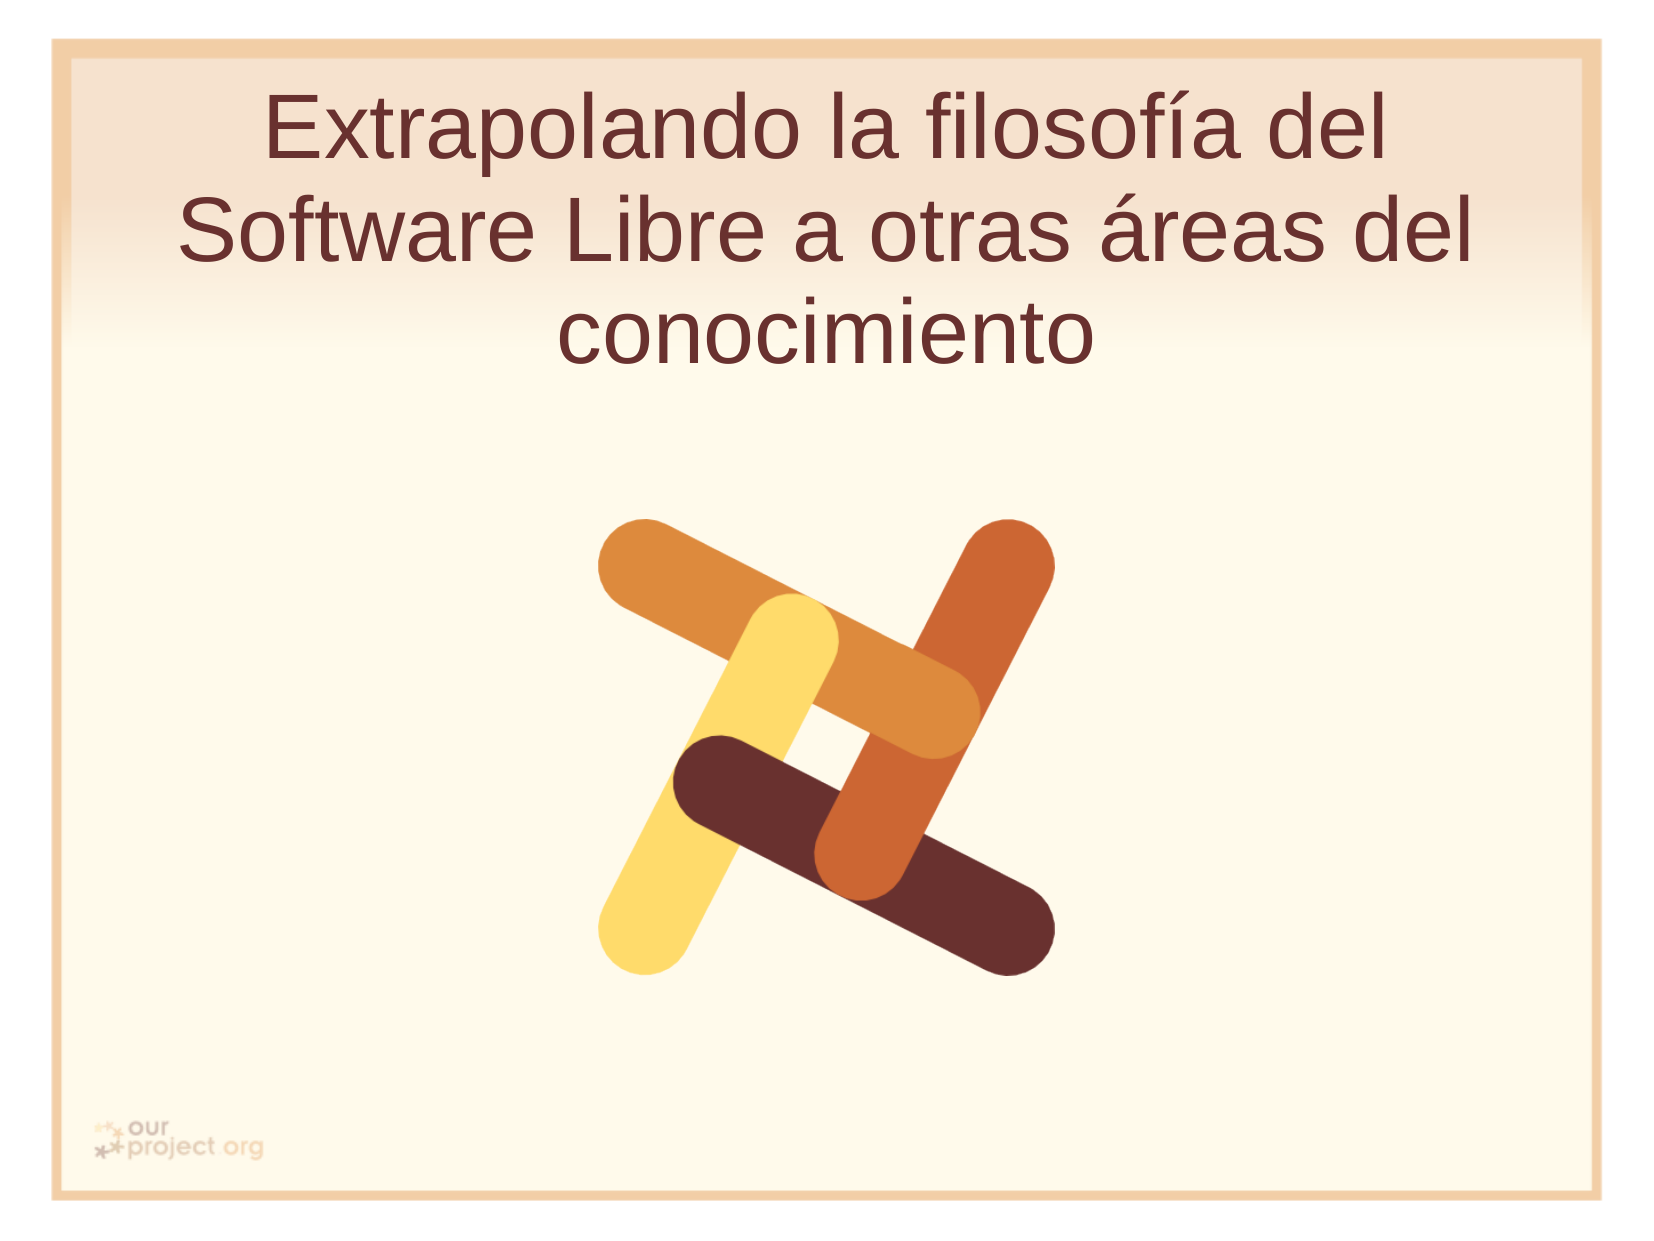

# Extrapolando la filosofía del Software Libre a otras áreas del conocimiento